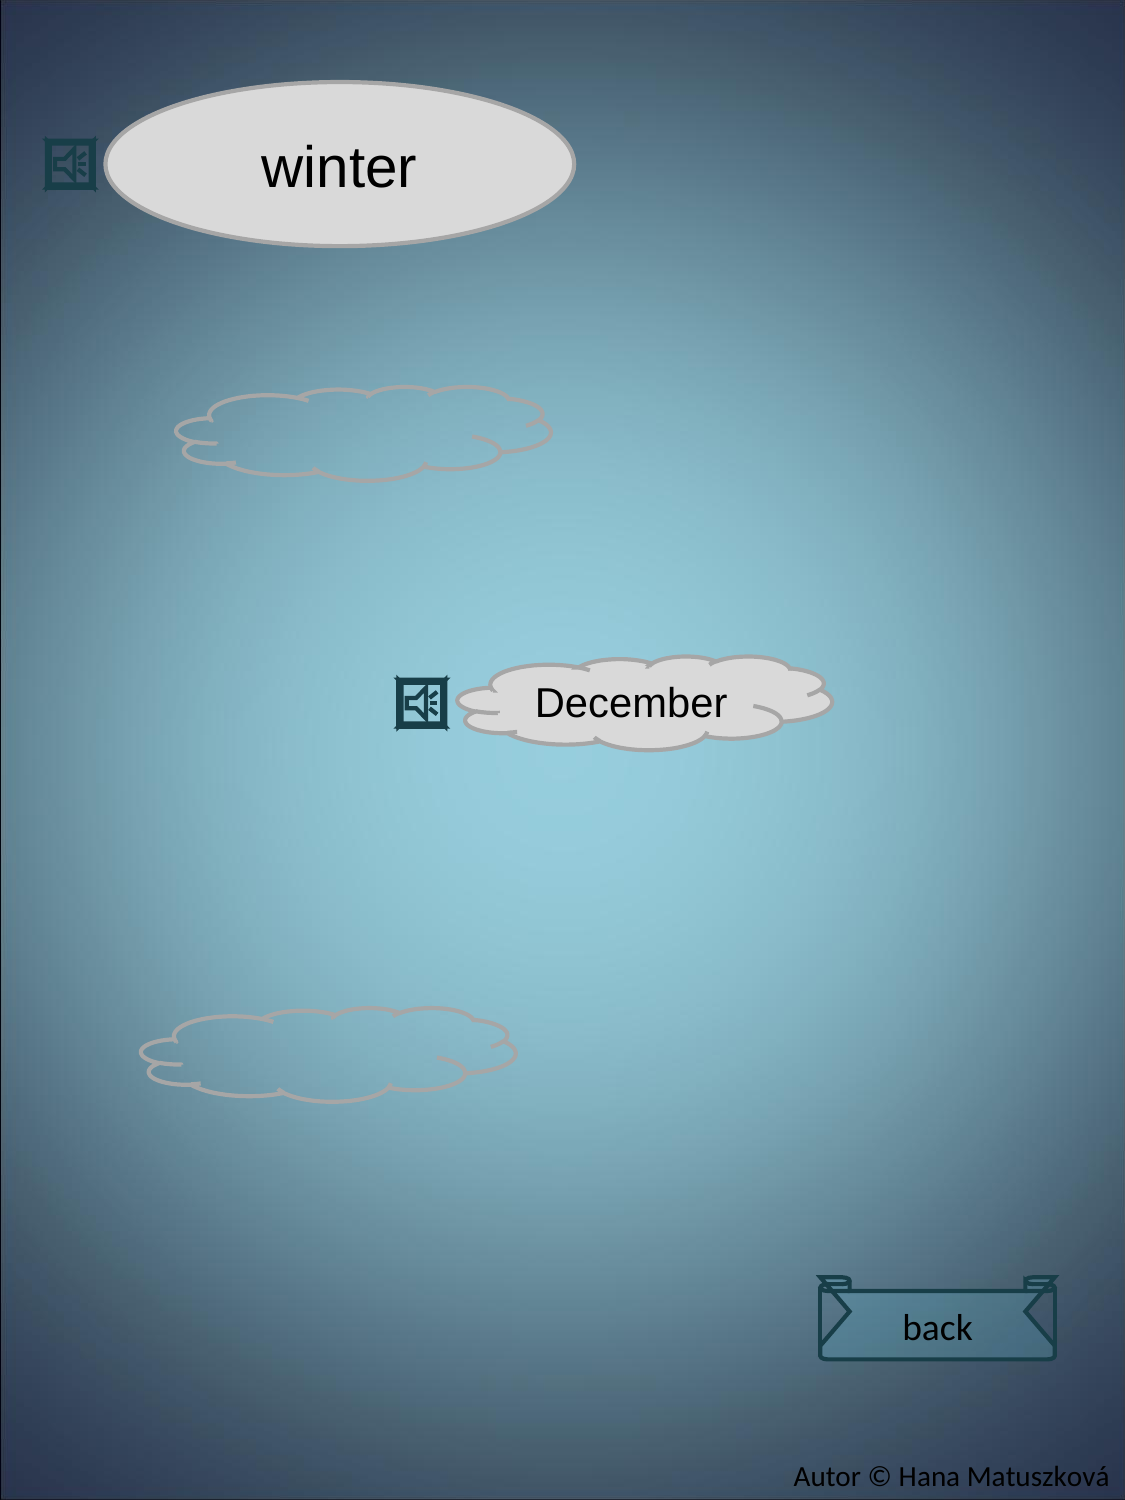

winter
December
back
Autor © Hana Matuszková
Autor © Hana Matuszková